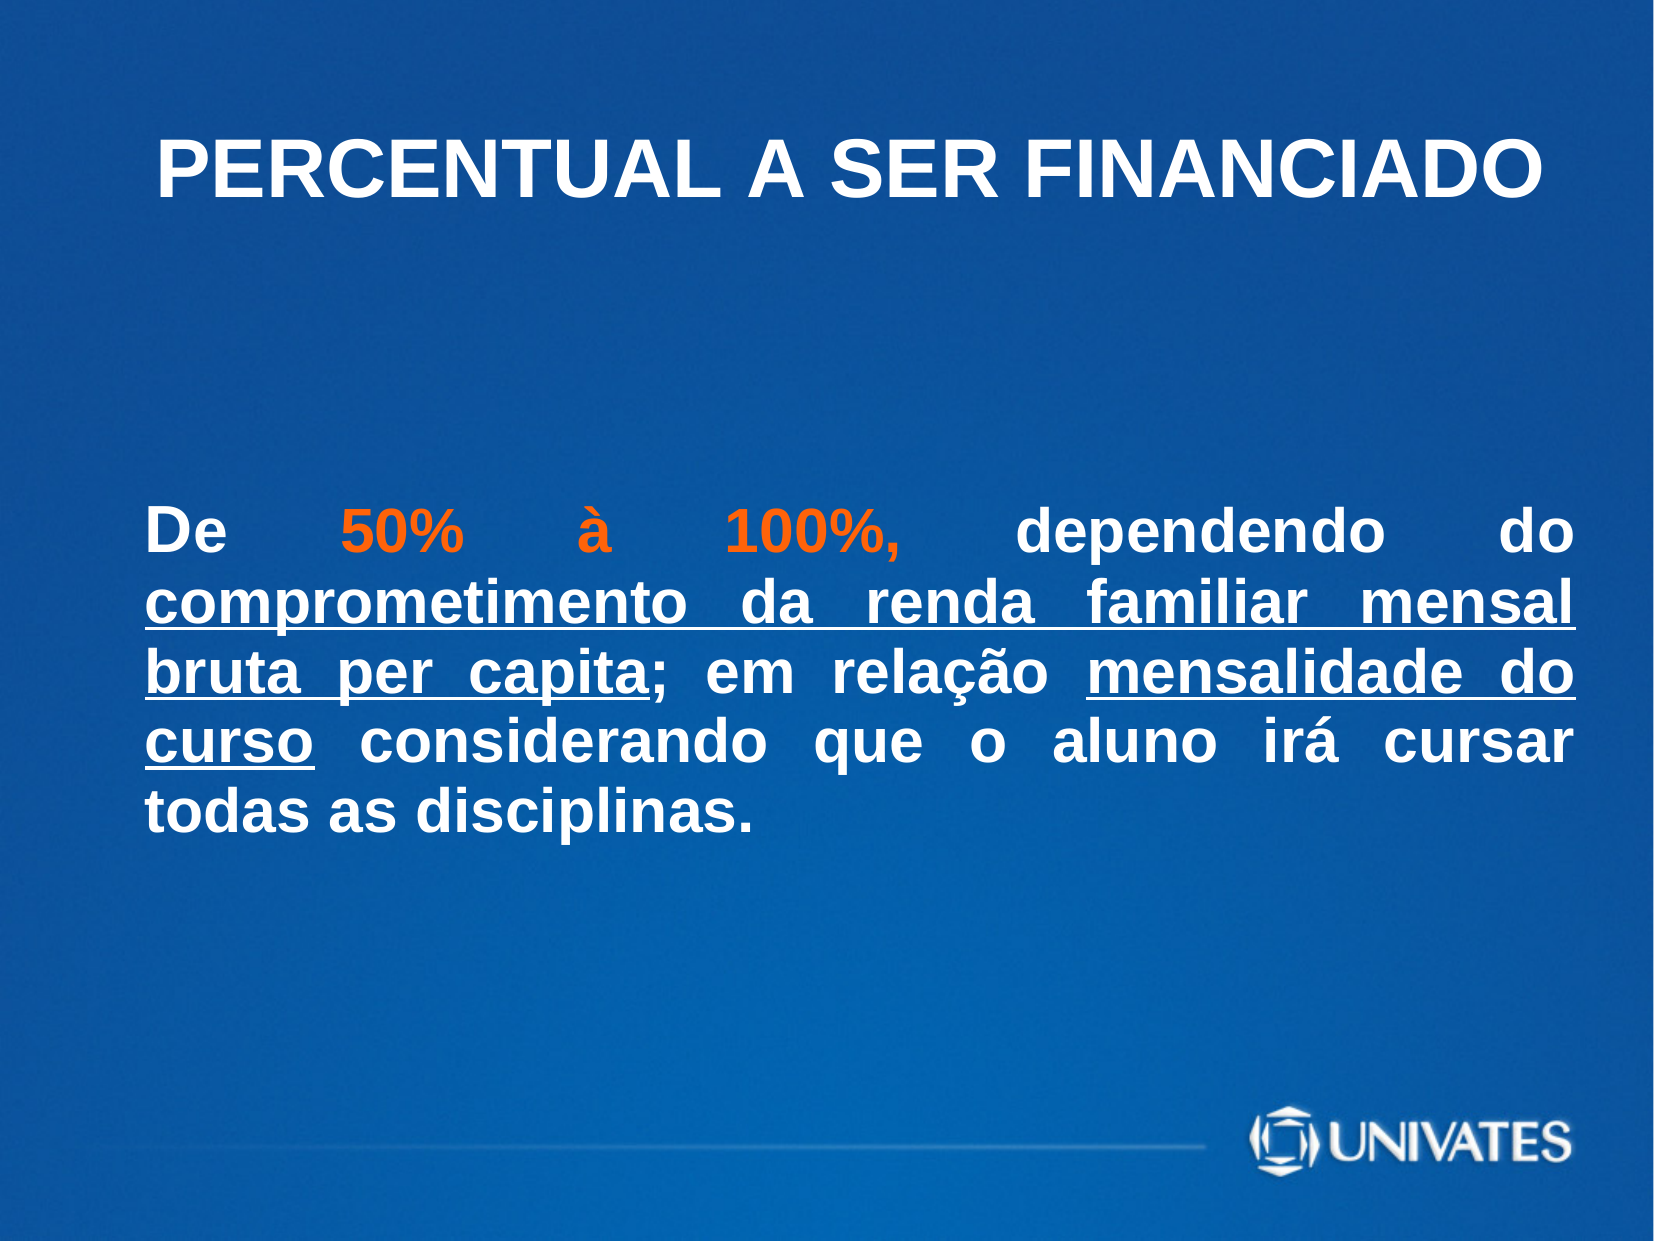

# PERCENTUAL A SER FINANCIADO
	De 50% à 100%, dependendo do comprometimento da renda familiar mensal bruta per capita; em relação mensalidade do curso considerando que o aluno irá cursar todas as disciplinas.